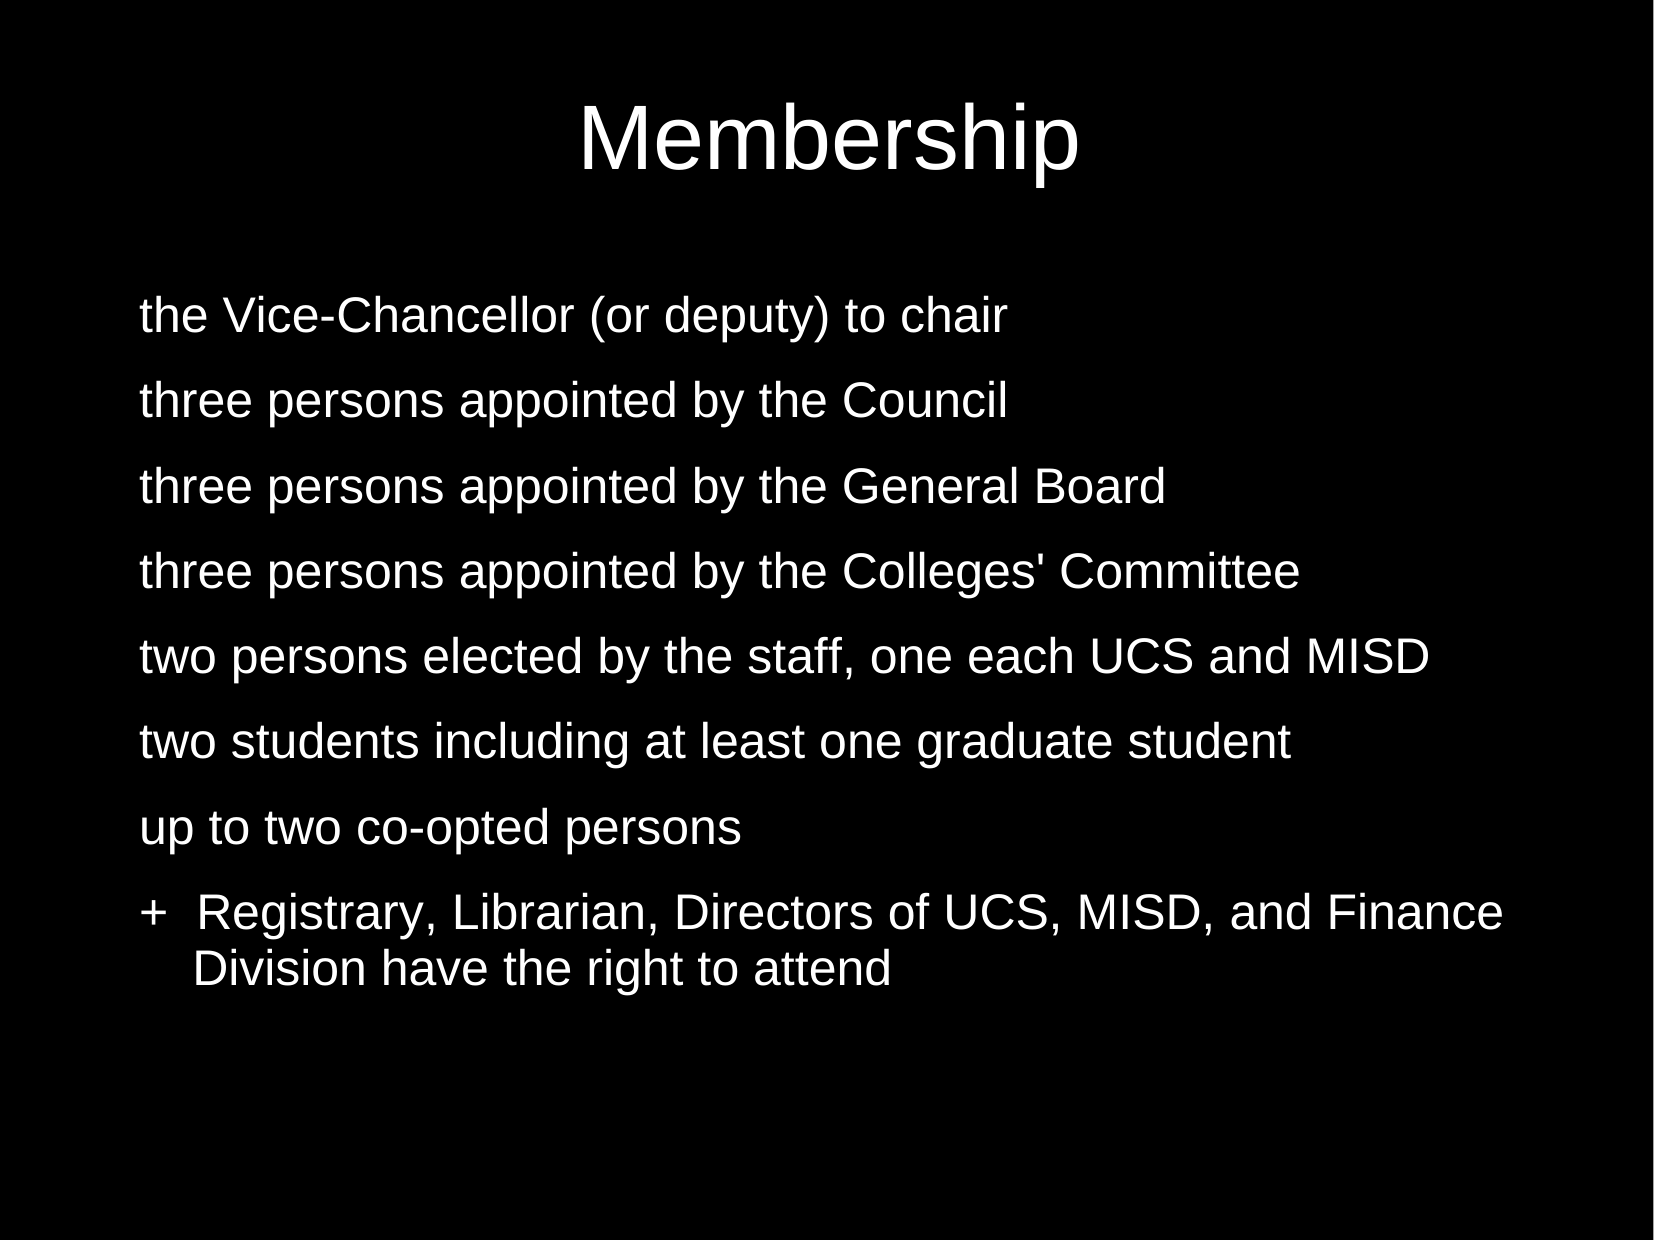

# Membership
the Vice-Chancellor (or deputy) to chair
three persons appointed by the Council
three persons appointed by the General Board
three persons appointed by the Colleges' Committee
two persons elected by the staff, one each UCS and MISD
two students including at least one graduate student
up to two co-opted persons
+ Registrary, Librarian, Directors of UCS, MISD, and Finance Division have the right to attend